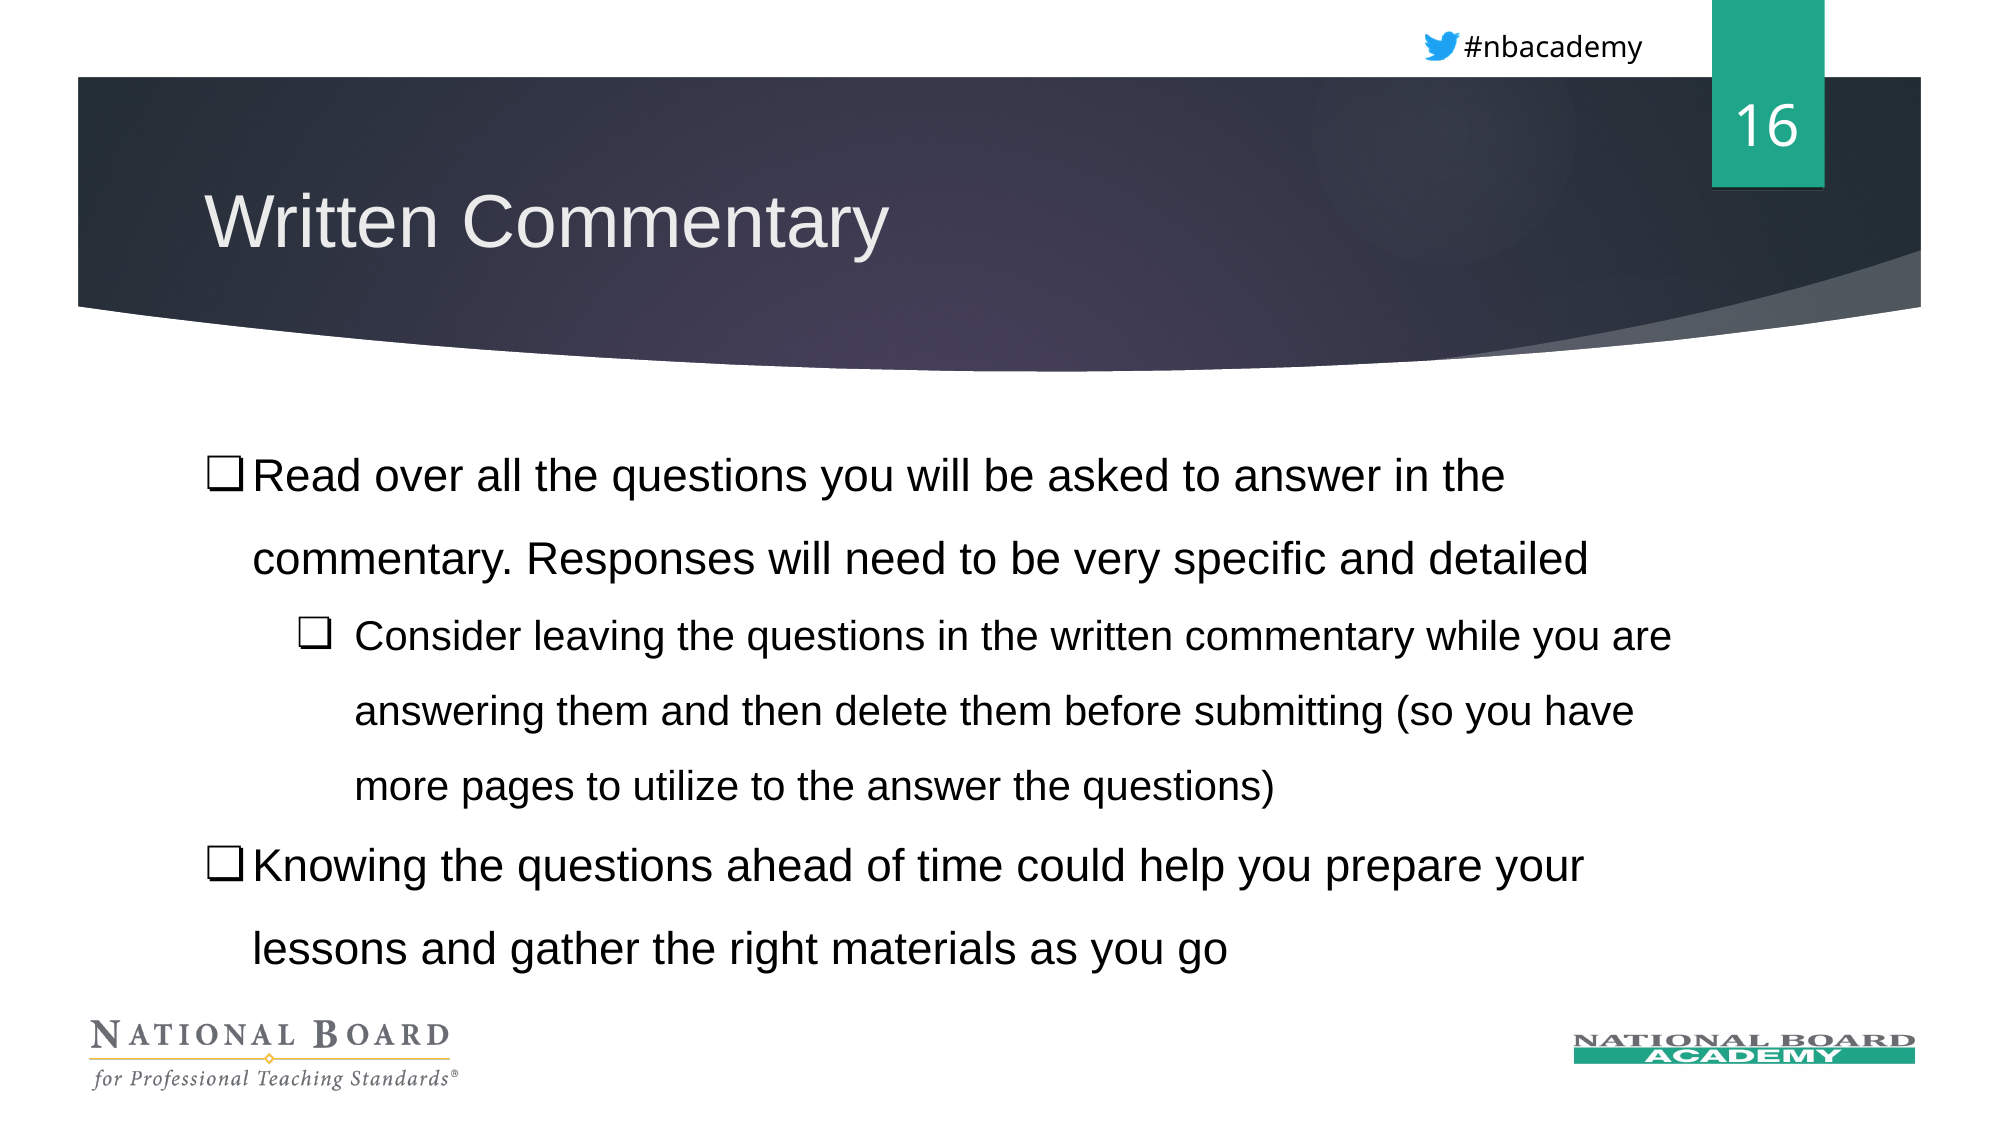

# Written Commentary
Read over all the questions you will be asked to answer in the commentary. Responses will need to be very specific and detailed
Consider leaving the questions in the written commentary while you are answering them and then delete them before submitting (so you have more pages to utilize to the answer the questions)
Knowing the questions ahead of time could help you prepare your lessons and gather the right materials as you go